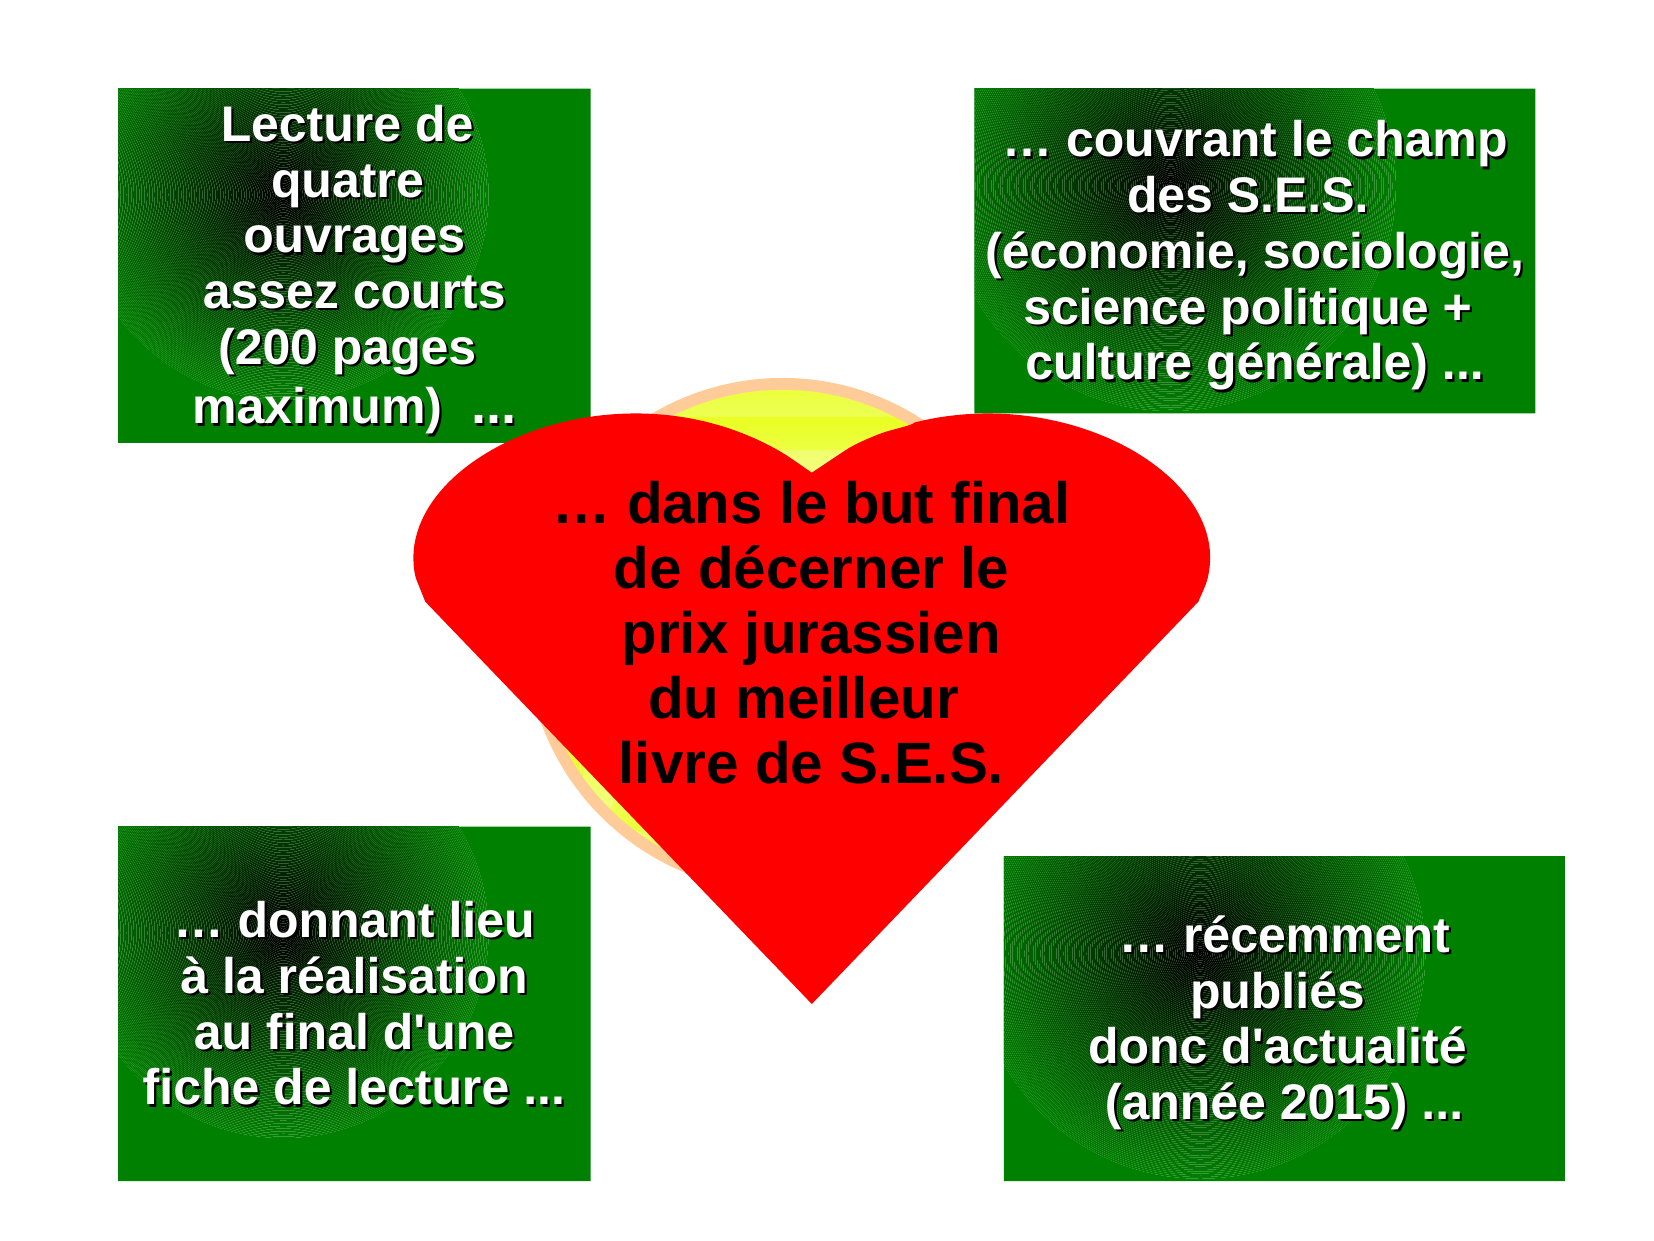

#
Lecture de
quatre
ouvrages
assez courts
(200 pages
maximum) ...
… couvrant le champ
des S.E.S.
(économie, sociologie,
science politique +
culture générale) ...
I.
CONTENU
… dans le but final
de décerner le
prix jurassien
du meilleur
livre de S.E.S.
… donnant lieu
à la réalisation
au final d'une
fiche de lecture ...
… récemment
publiés
donc d'actualité
(année 2015) ...